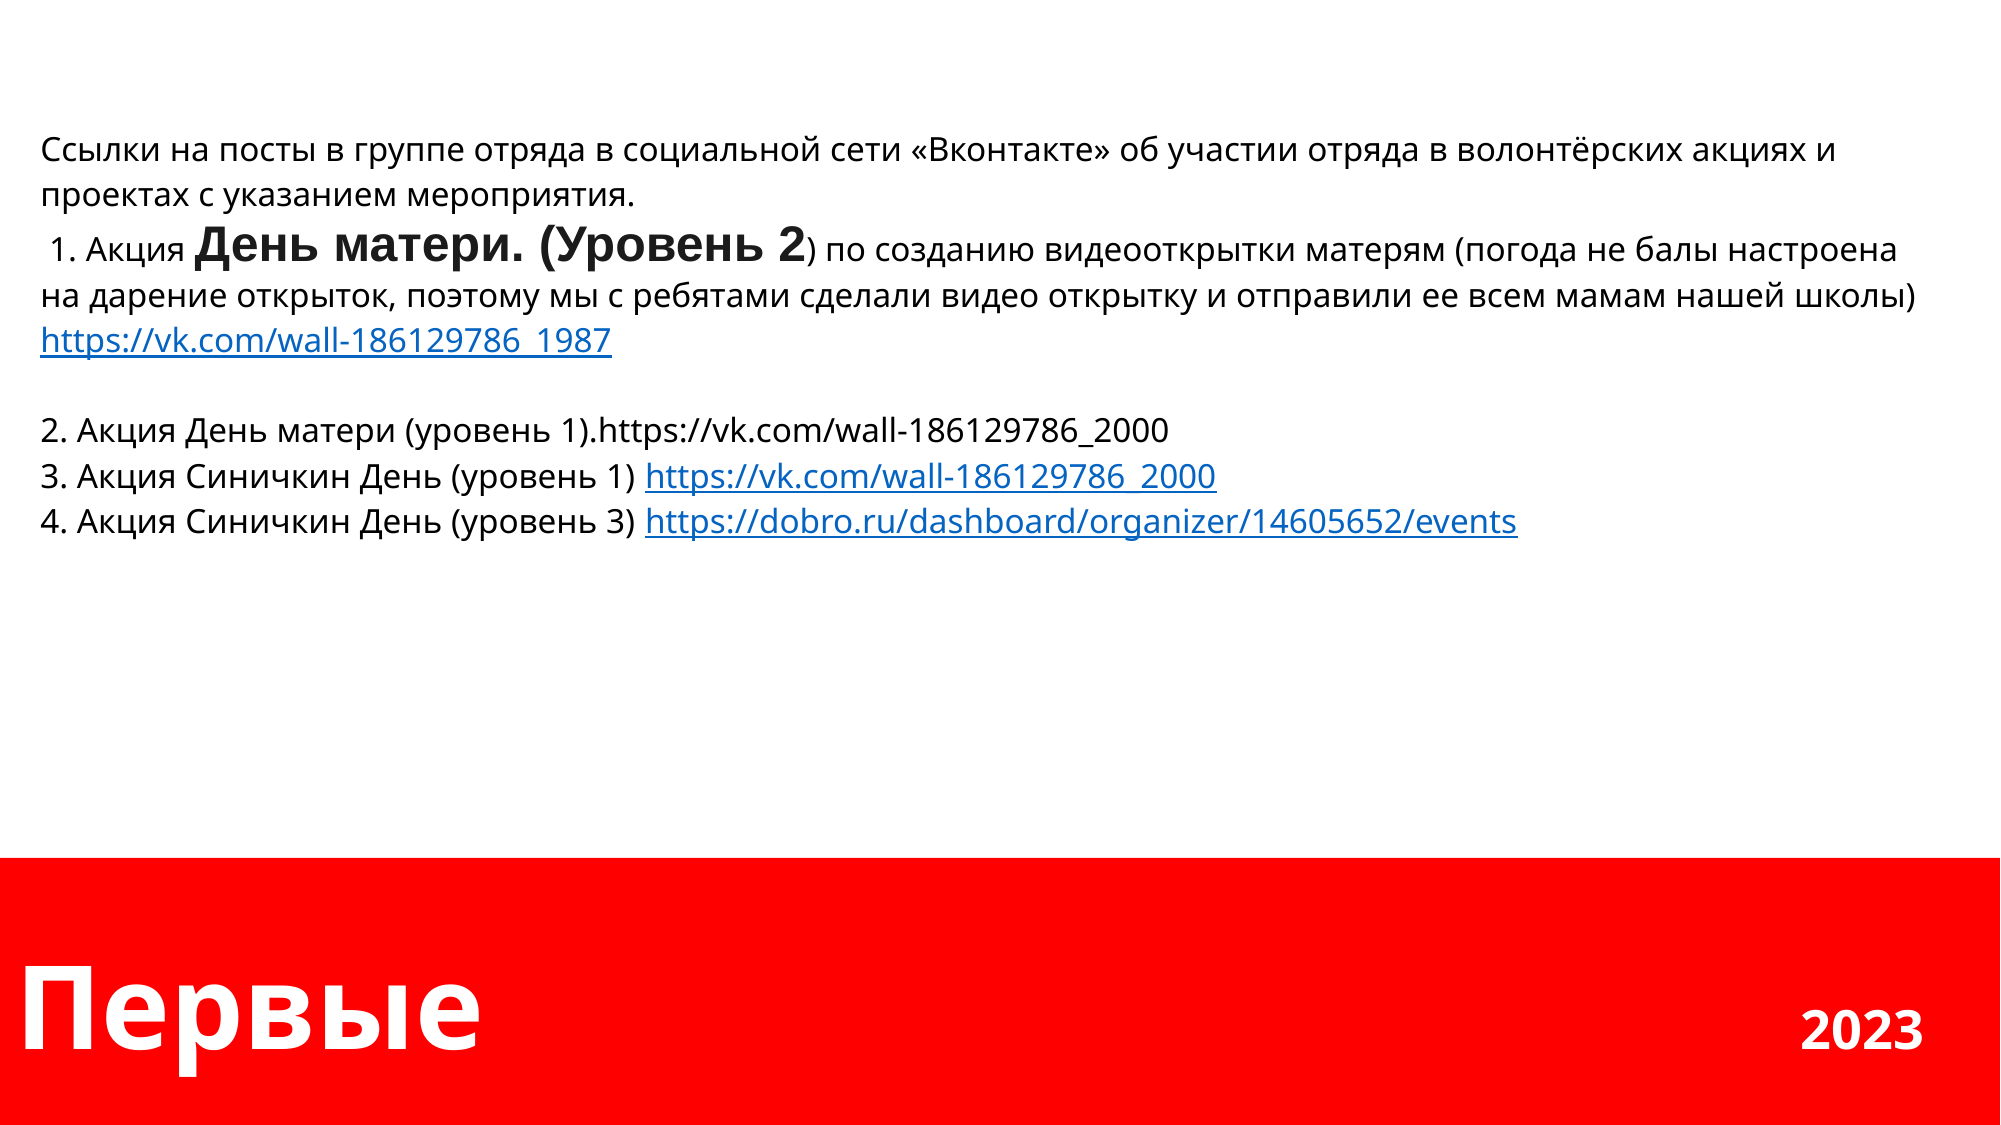

Ссылки на посты в группе отряда в социальной сети «Вконтакте» об участии отряда в волонтёрских акциях и проектах с указанием мероприятия.
 1. Акция День матери. (Уровень 2) по созданию видеооткрытки матерям (погода не балы настроена на дарение открыток, поэтому мы с ребятами сделали видео открытку и отправили ее всем мамам нашей школы) https://vk.com/wall-186129786_1987
2. Акция День матери (уровень 1).https://vk.com/wall-186129786_2000
3. Акция Синичкин День (уровень 1) https://vk.com/wall-186129786_2000
4. Акция Синичкин День (уровень 3) https://dobro.ru/dashboard/organizer/14605652/events
# Первые 2023